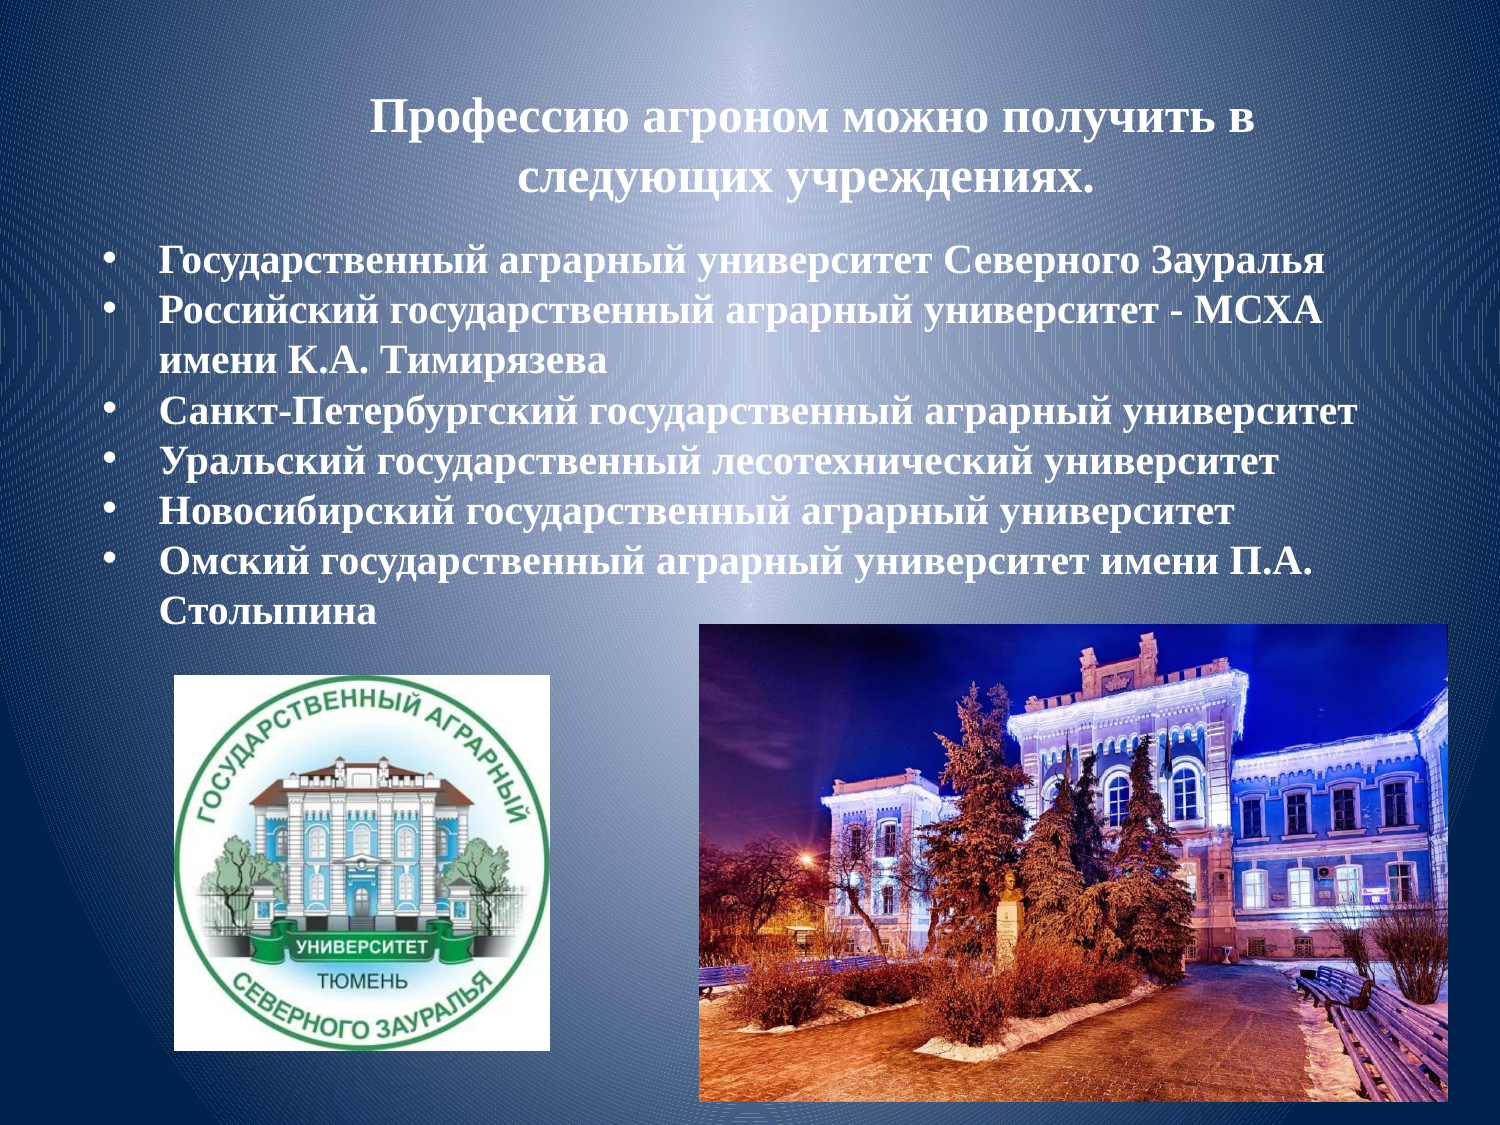

Профессию агроном можно получить в следующих учреждениях.
Государственный аграрный университет Северного Зауралья
Российский государственный аграрный университет - МСХА имени К.А. Тимирязева
Санкт-Петербургский государственный аграрный университет
Уральский государственный лесотехнический университет
Новосибирский государственный аграрный университет
Омский государственный аграрный университет имени П.А. Столыпина